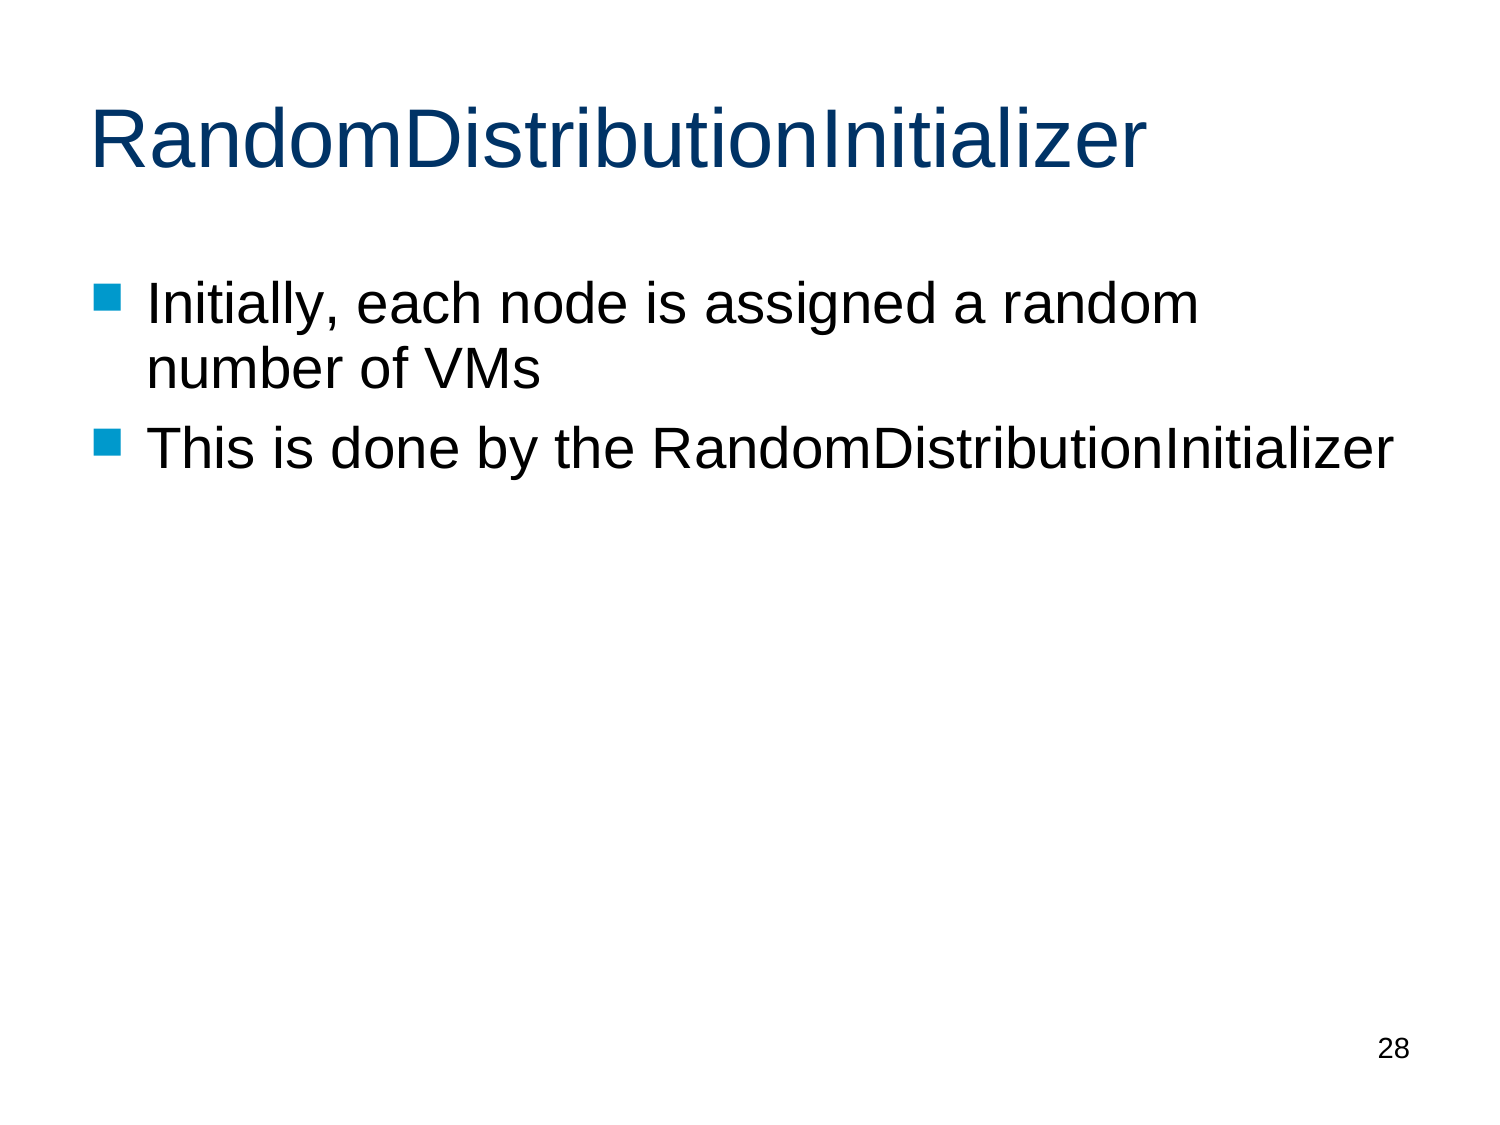

# RandomDistributionInitializer
Initially, each node is assigned a random number of VMs
This is done by the RandomDistributionInitializer
28